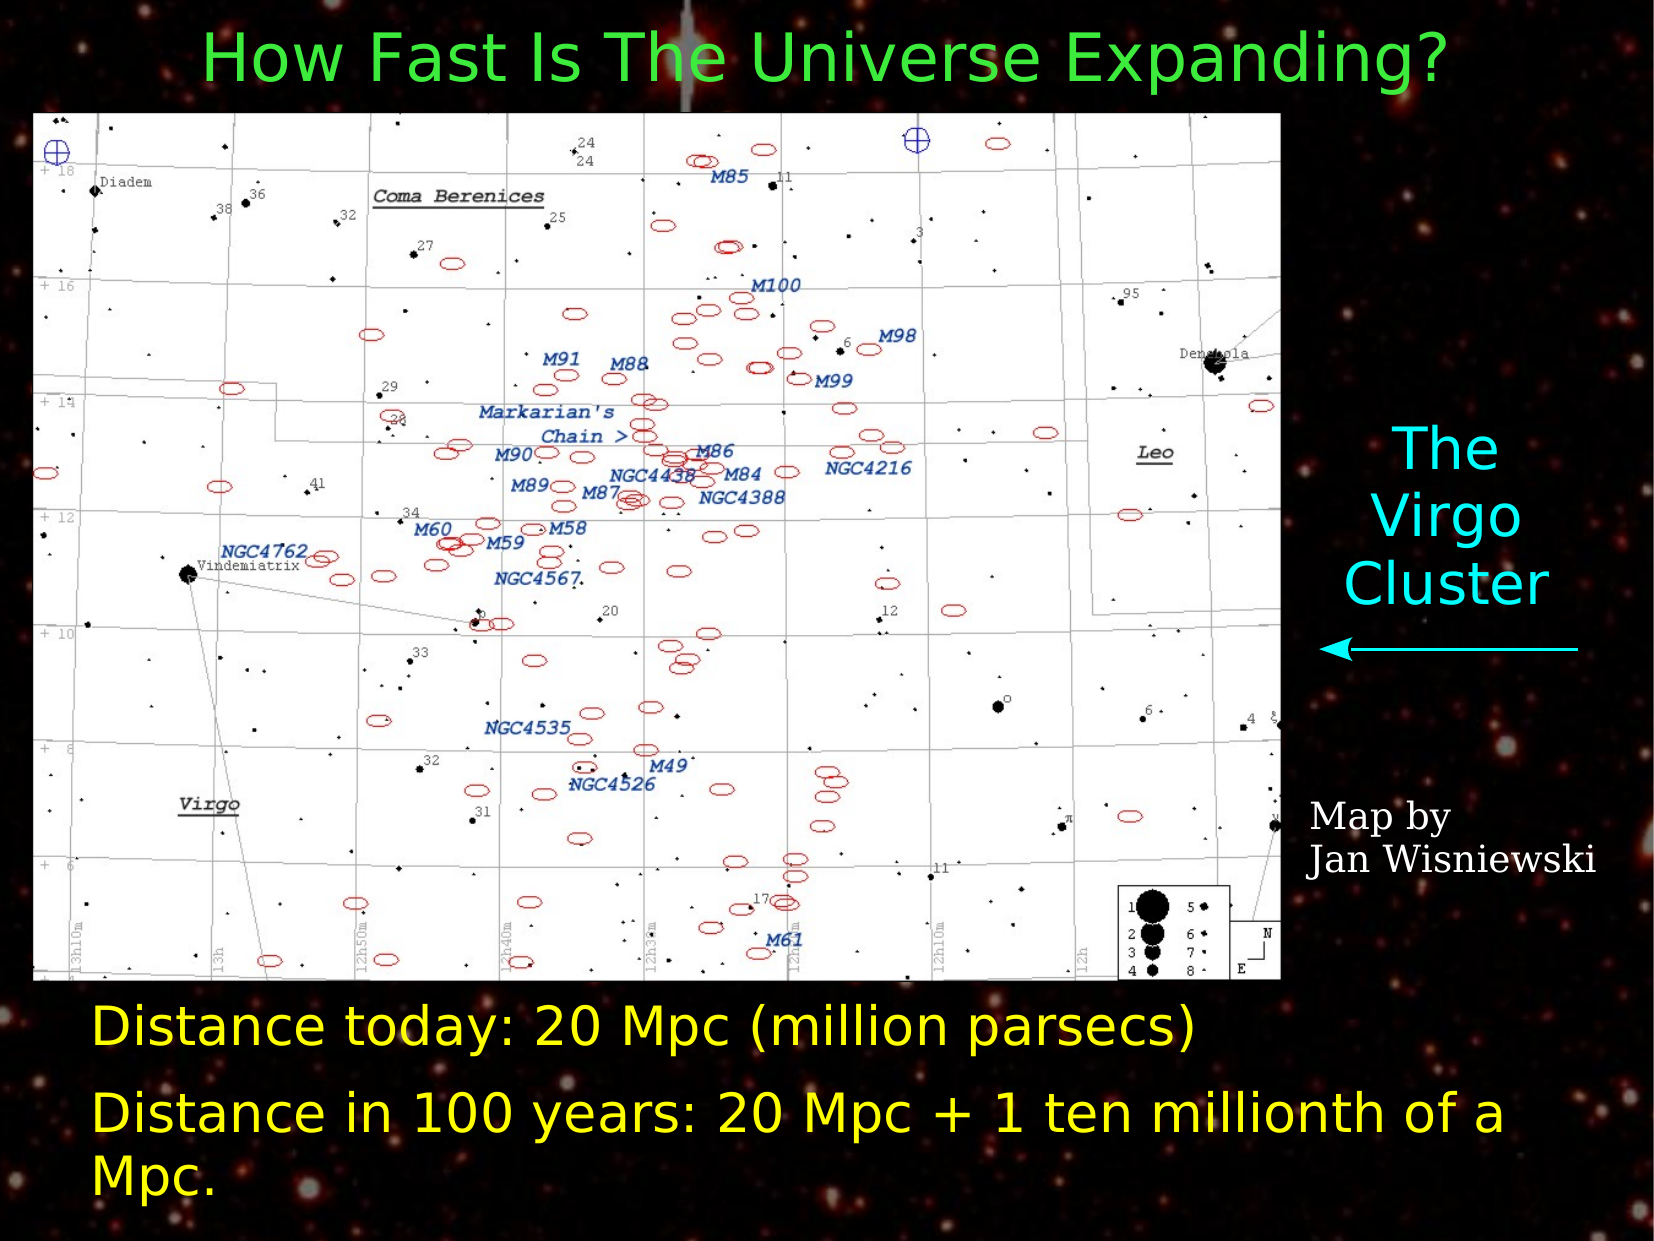

How Fast Is The Universe Expanding?
The
Virgo
Cluster
Map by
Jan Wisniewski
Distance today: 20 Mpc (million parsecs)
Distance in 100 years: 20 Mpc + 1 ten millionth of a Mpc.